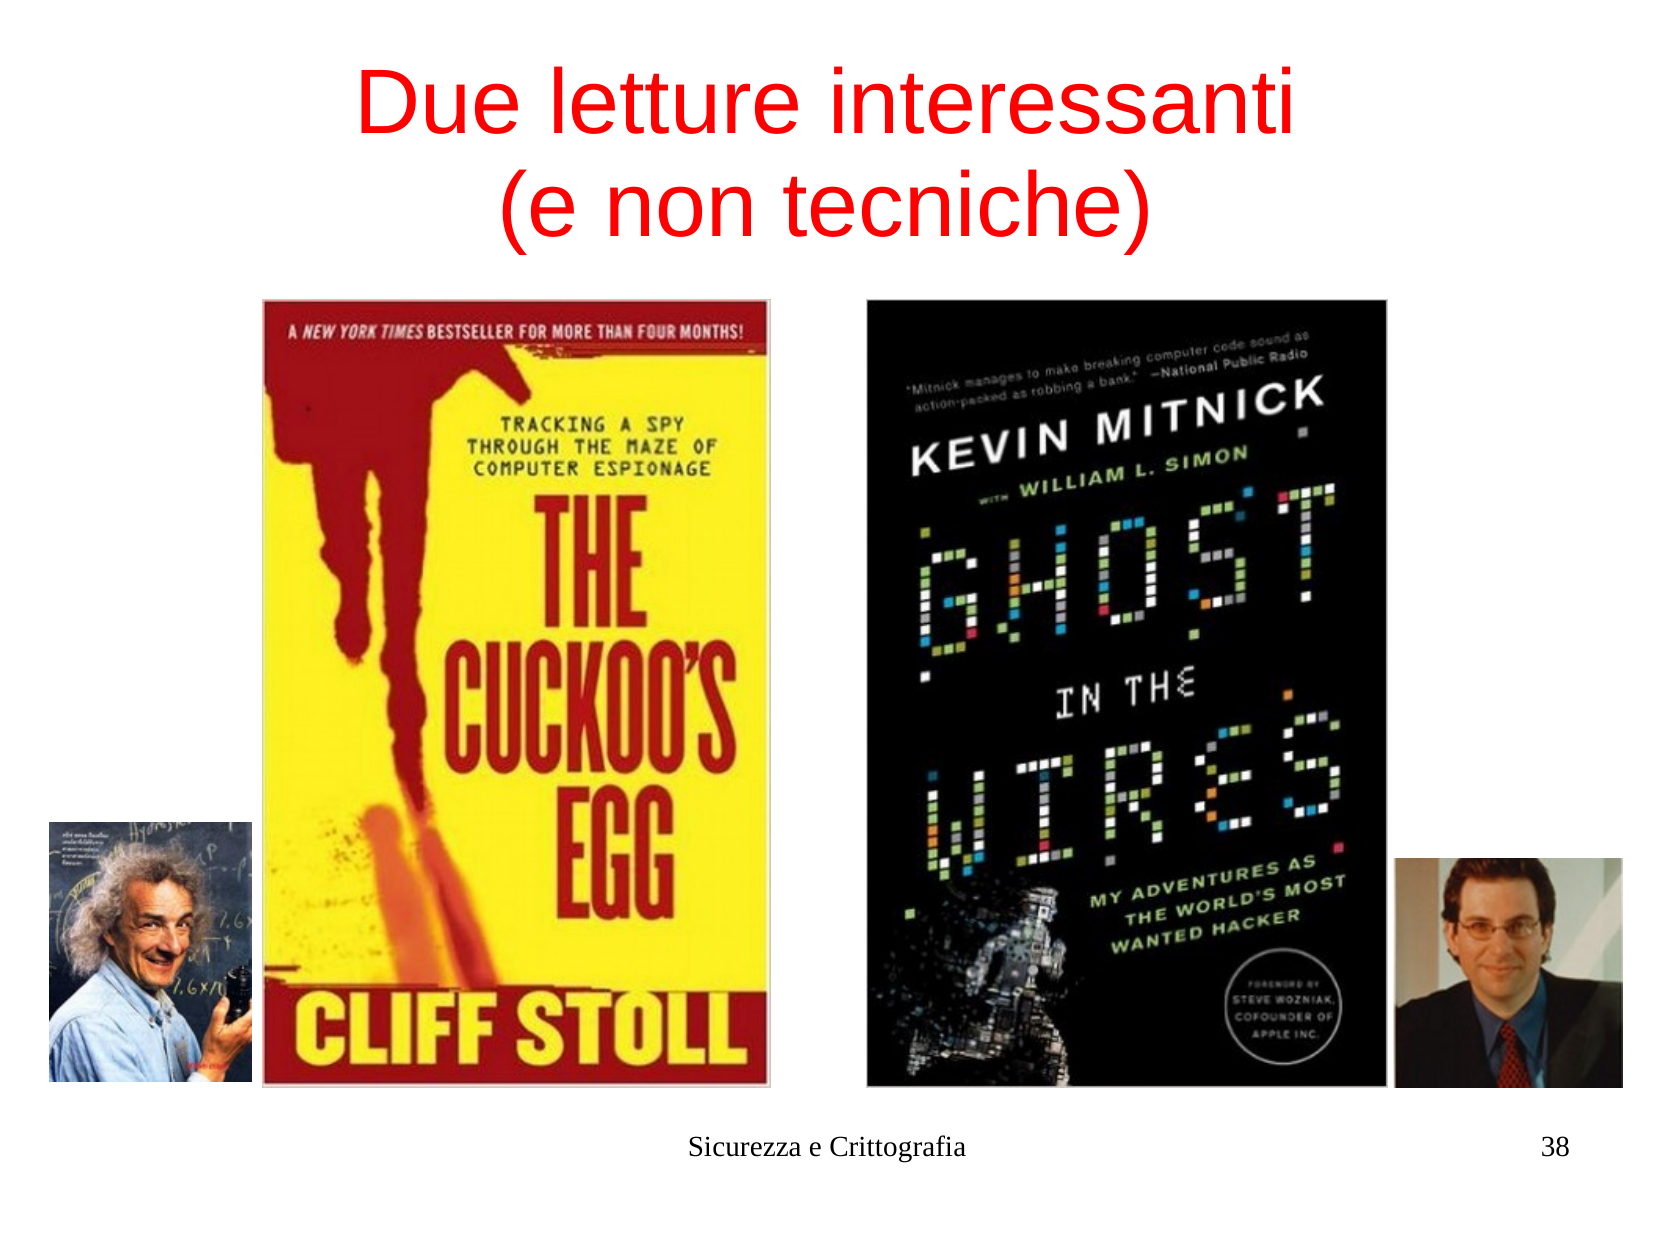

# Due letture interessanti (e non tecniche)
Sicurezza e Crittografia
38